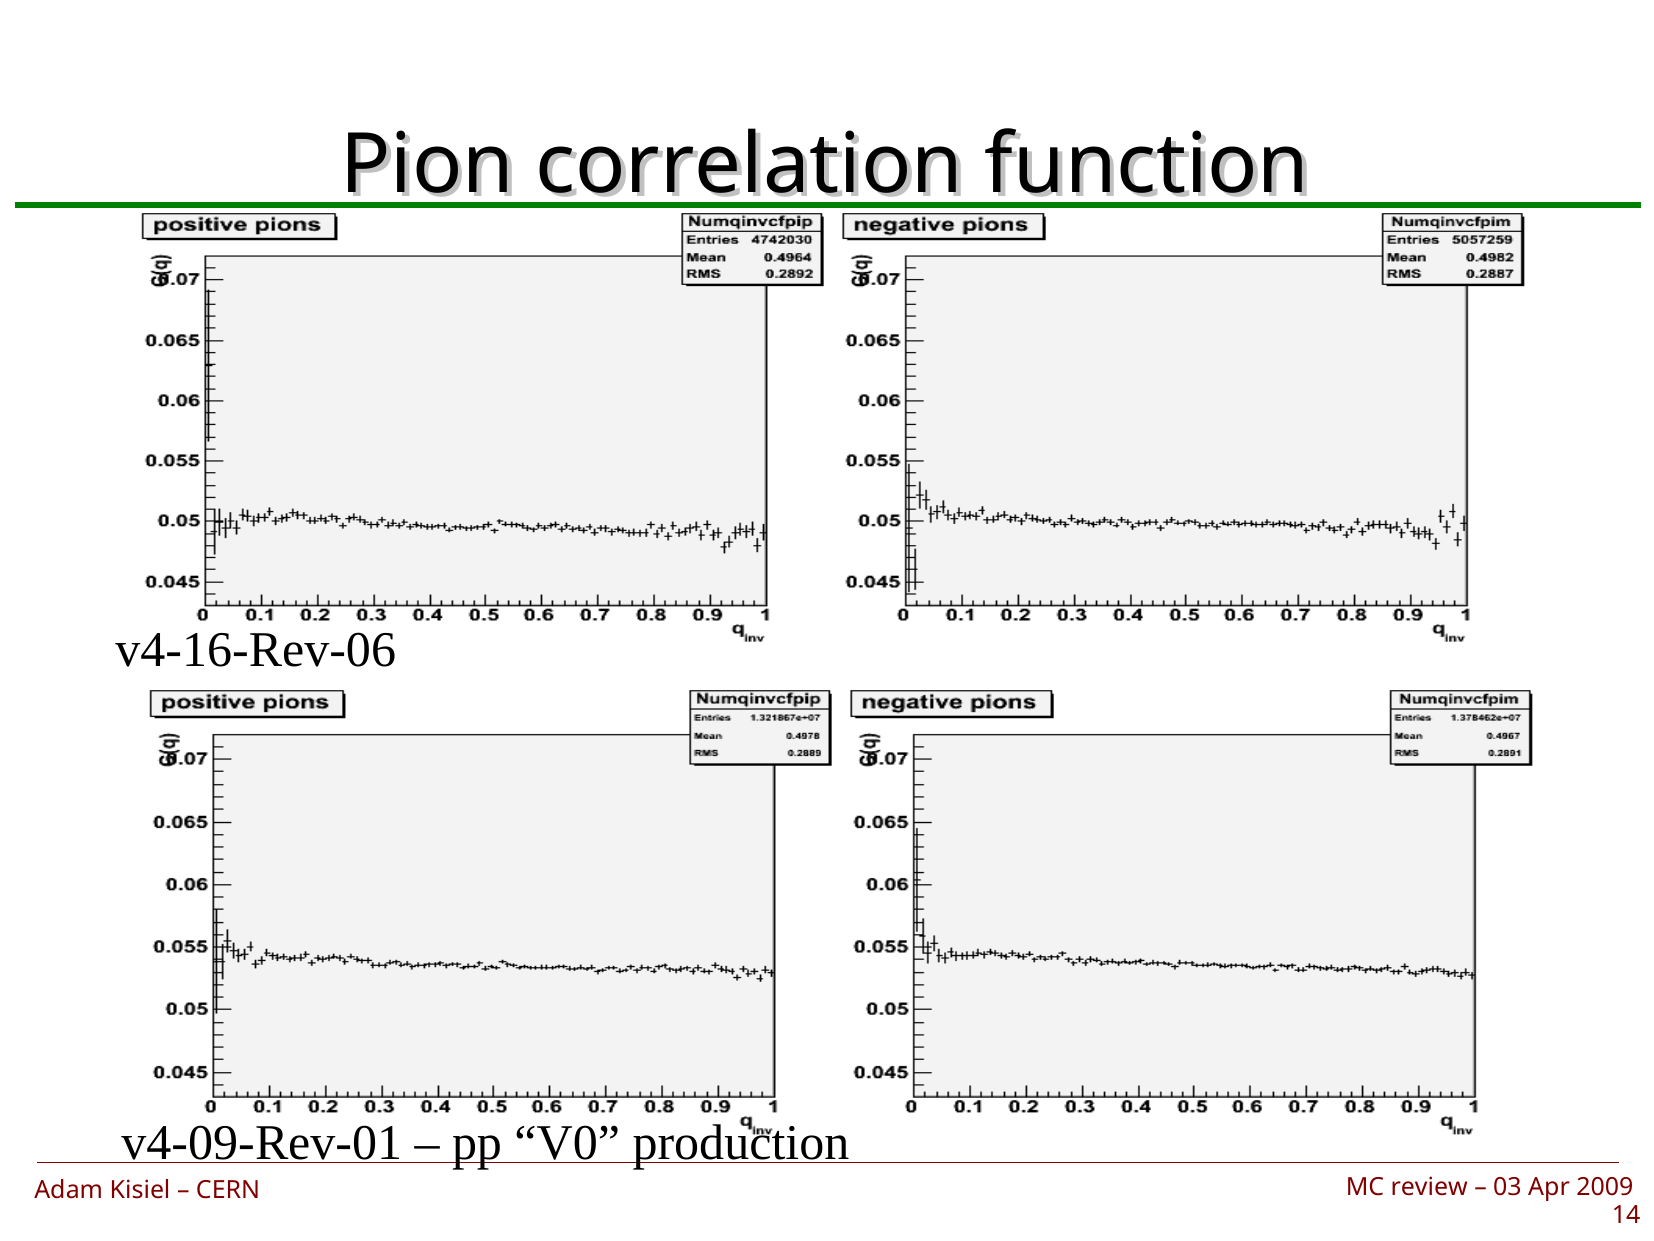

# Pion correlation function
v4-16-Rev-06
v4-09-Rev-01 – pp “V0” production